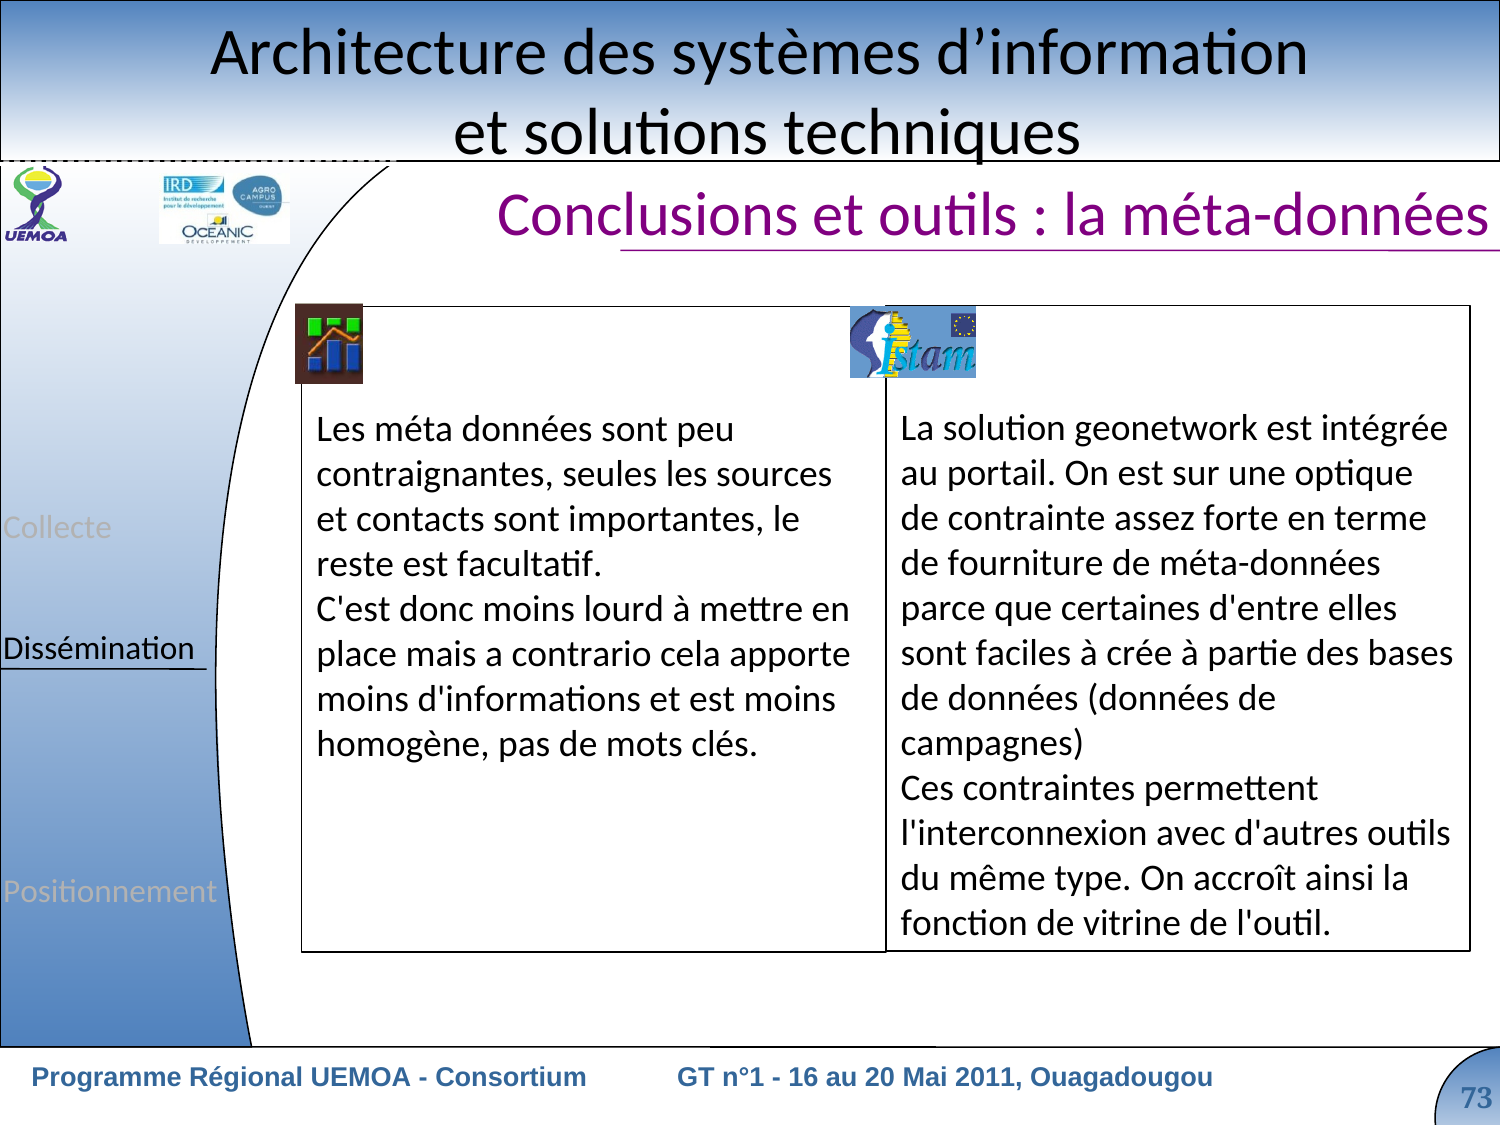

Architecture des systèmes d’information
et solutions techniques
Conclusions et outils : la méta-données
La solution geonetwork est intégrée au portail. On est sur une optique de contrainte assez forte en terme de fourniture de méta-données parce que certaines d'entre elles sont faciles à crée à partie des bases de données (données de campagnes)
Ces contraintes permettent l'interconnexion avec d'autres outils du même type. On accroît ainsi la fonction de vitrine de l'outil.
Les méta données sont peu contraignantes, seules les sources et contacts sont importantes, le reste est facultatif.
C'est donc moins lourd à mettre en place mais a contrario cela apporte moins d'informations et est moins homogène, pas de mots clés.
Collecte
Dissémination
Positionnement